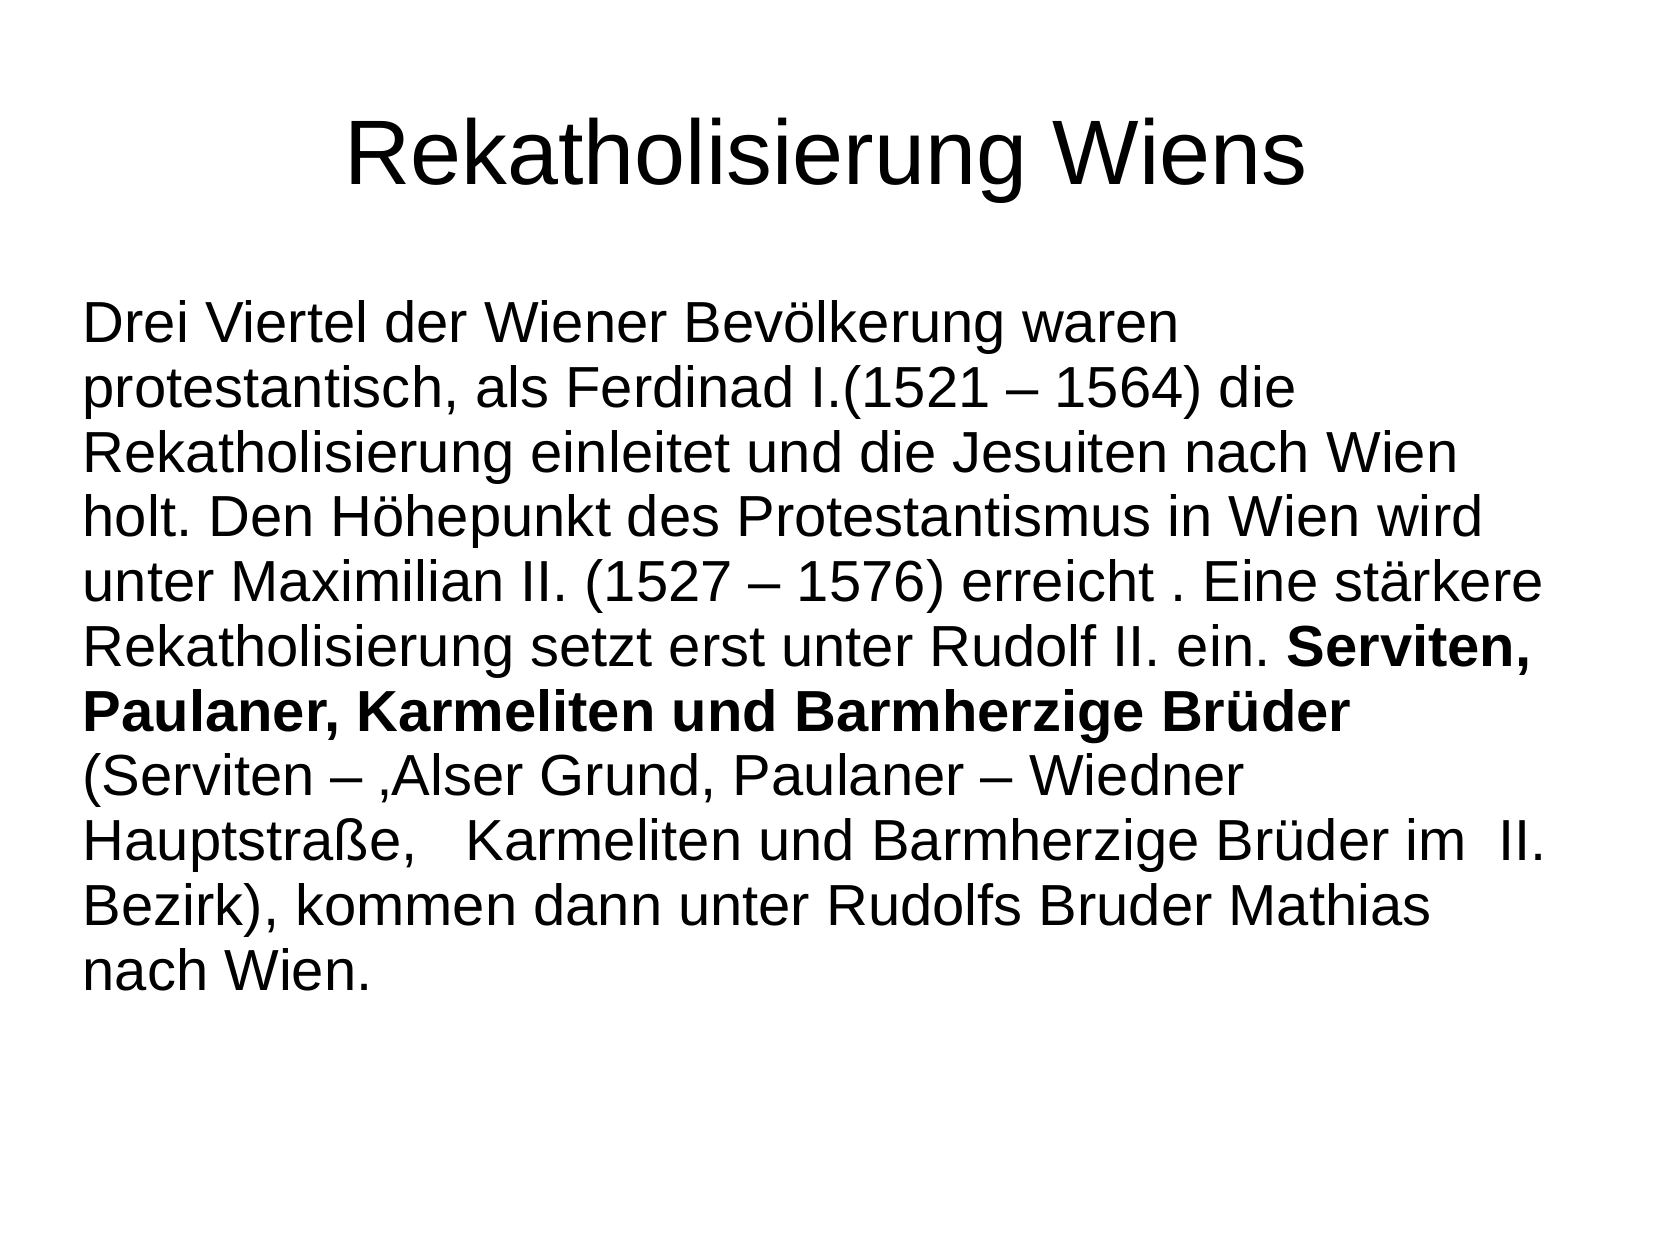

# Rekatholisierung Wiens
Drei Viertel der Wiener Bevölkerung waren protestantisch, als Ferdinad I.(1521 – 1564) die Rekatholisierung einleitet und die Jesuiten nach Wien holt. Den Höhepunkt des Protestantismus in Wien wird unter Maximilian II. (1527 – 1576) erreicht . Eine stärkere Rekatholisierung setzt erst unter Rudolf II. ein. Serviten, Paulaner, Karmeliten und Barmherzige Brüder (Serviten – ‚Alser Grund, Paulaner – Wiedner Hauptstraße, Karmeliten und Barmherzige Brüder im II. Bezirk), kommen dann unter Rudolfs Bruder Mathias nach Wien.